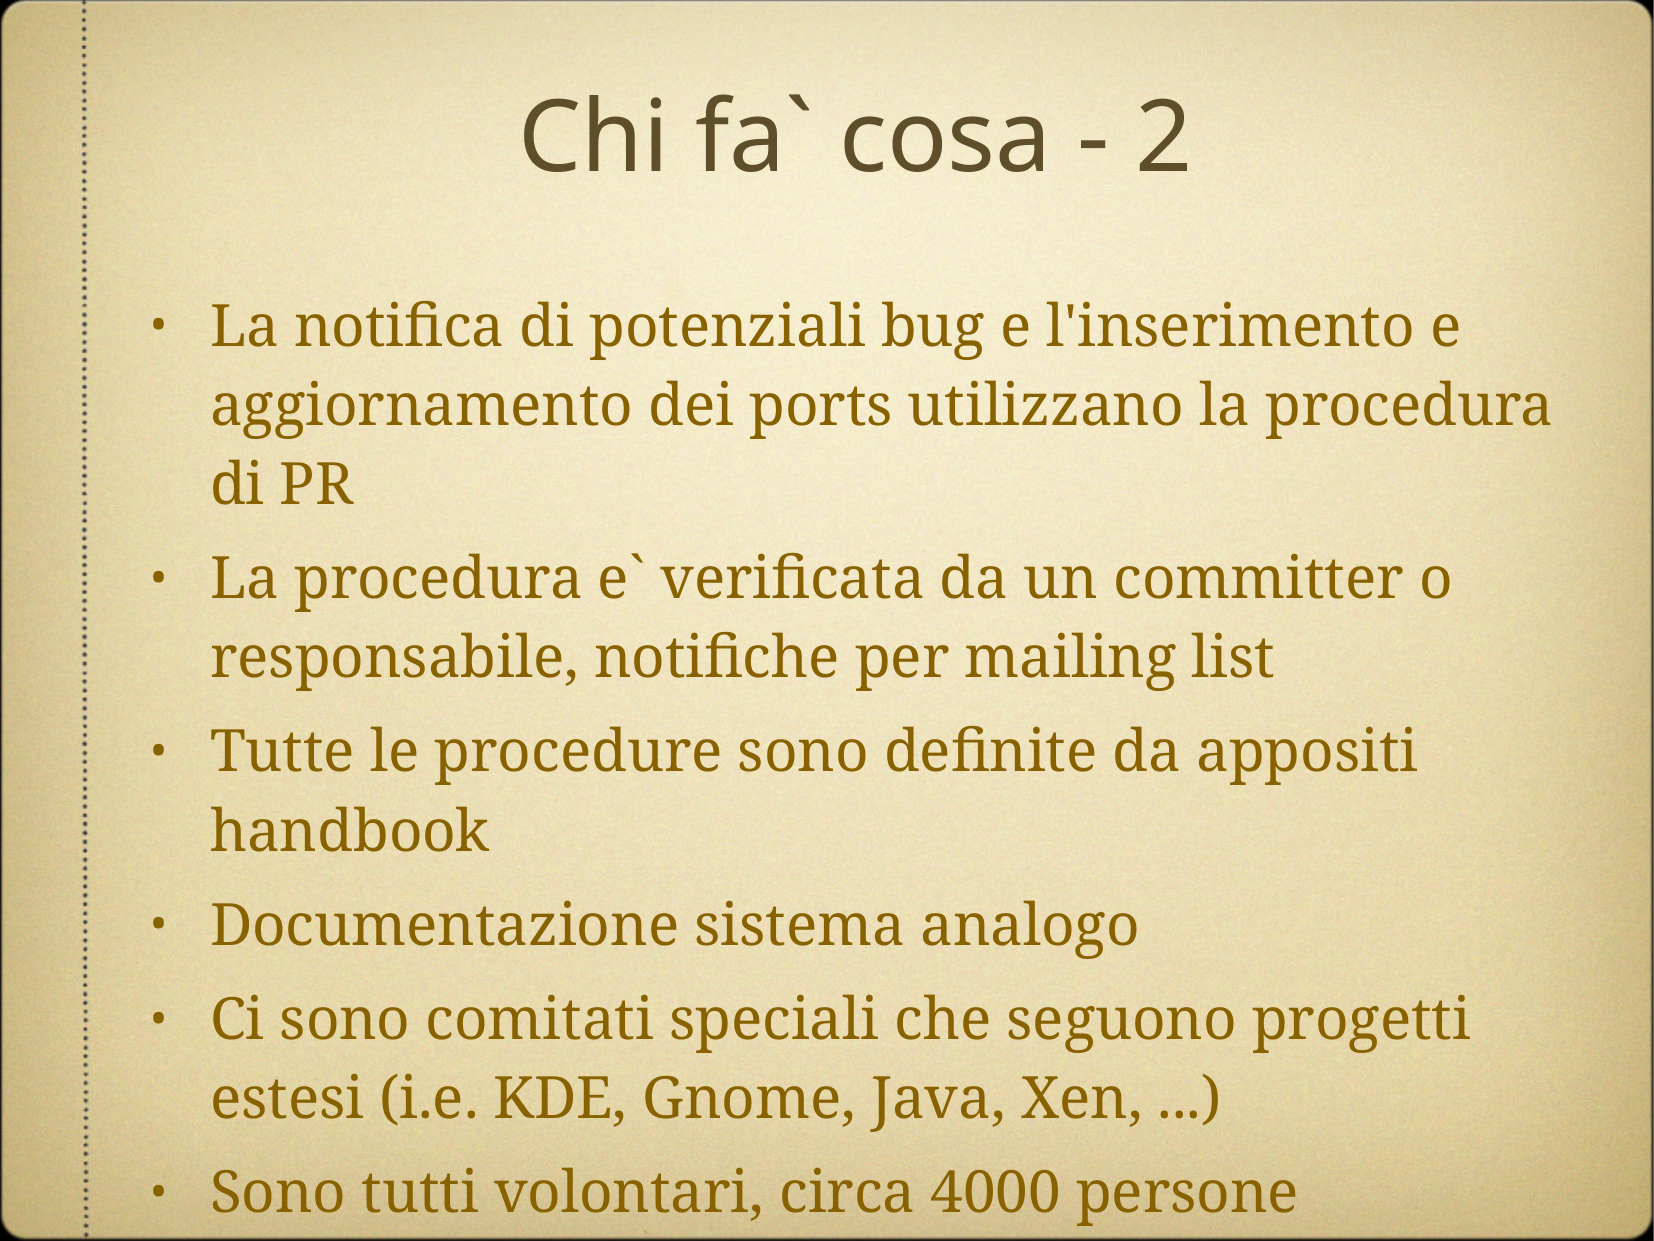

# Chi fa` cosa - 2
La notifica di potenziali bug e l'inserimento e aggiornamento dei ports utilizzano la procedura di PR
La procedura e` verificata da un committer o responsabile, notifiche per mailing list
Tutte le procedure sono definite da appositi handbook
Documentazione sistema analogo
Ci sono comitati speciali che seguono progetti estesi (i.e. KDE, Gnome, Java, Xen, ...)
Sono tutti volontari, circa 4000 persone